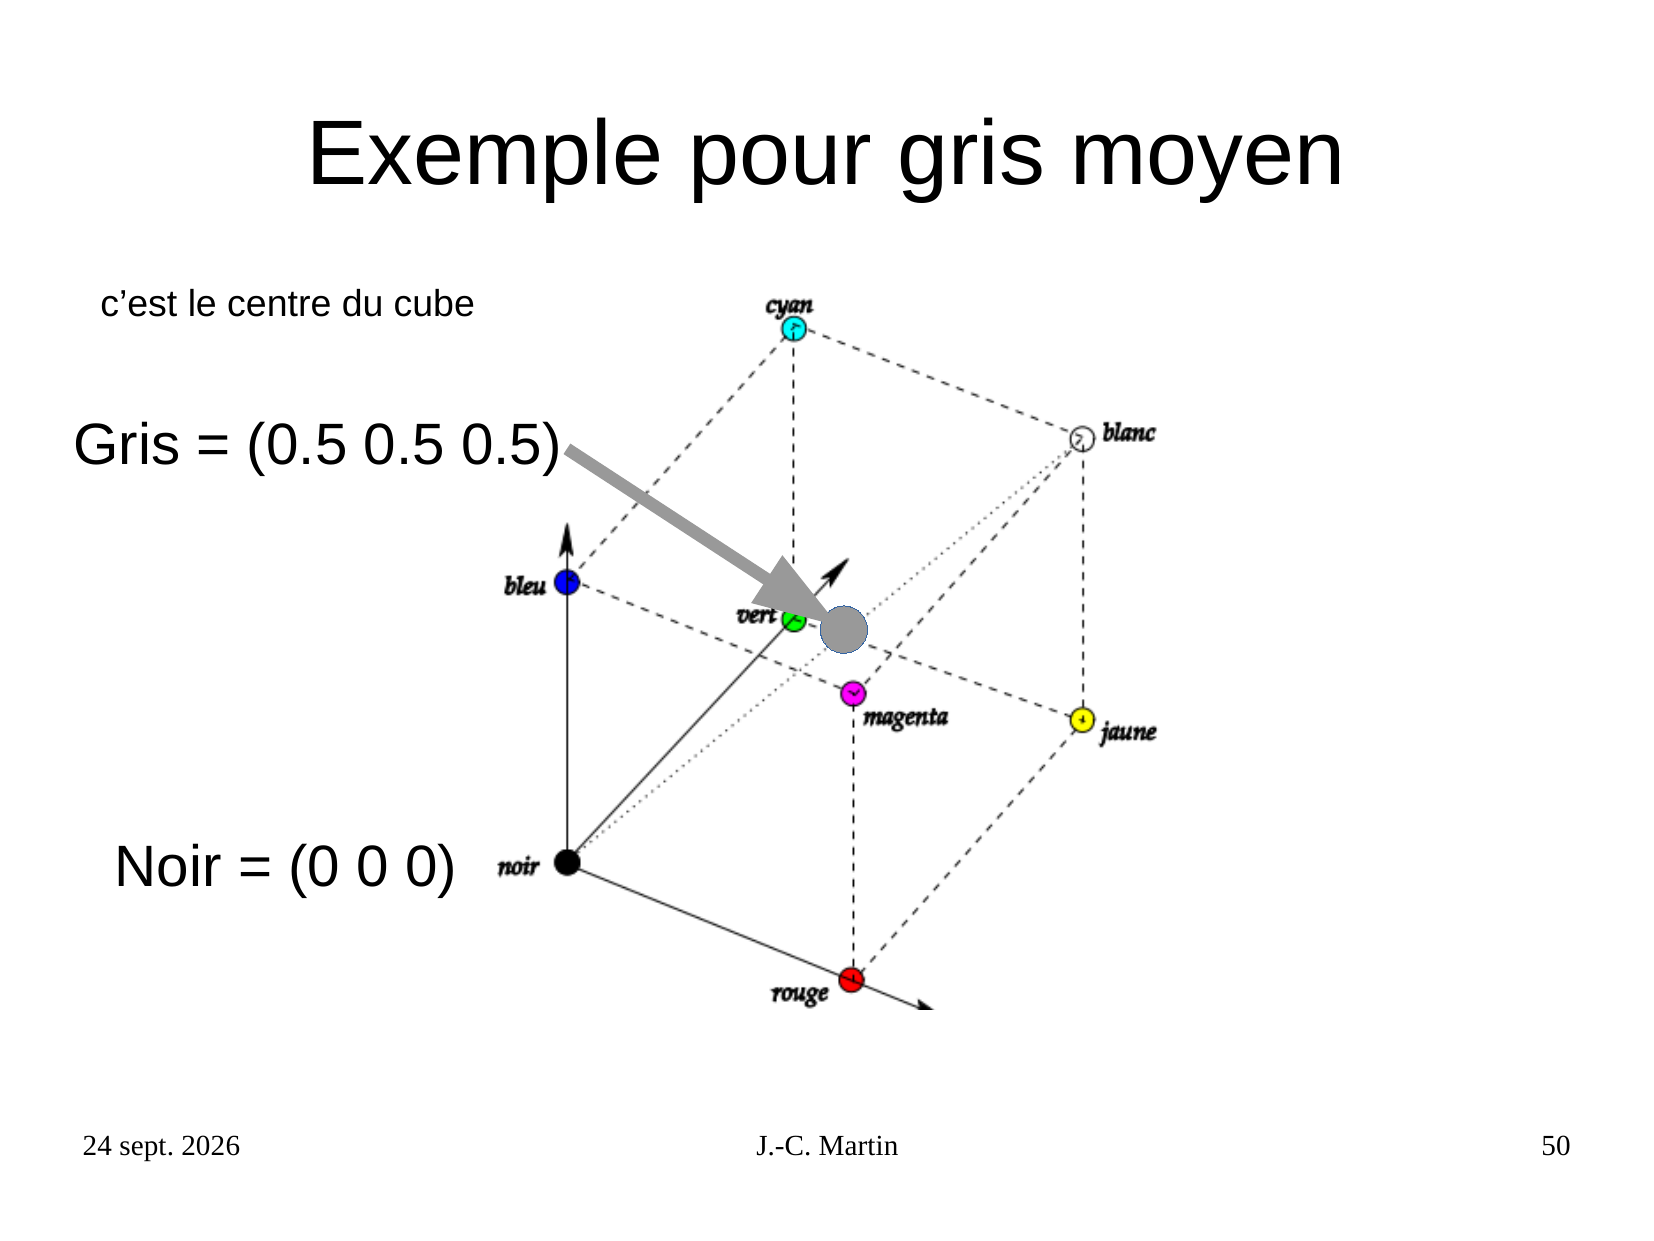

# Exemple pour gris moyen
c’est le centre du cube
Gris = (0.5 0.5 0.5)
Noir = (0 0 0)
J.-C. Martin
50